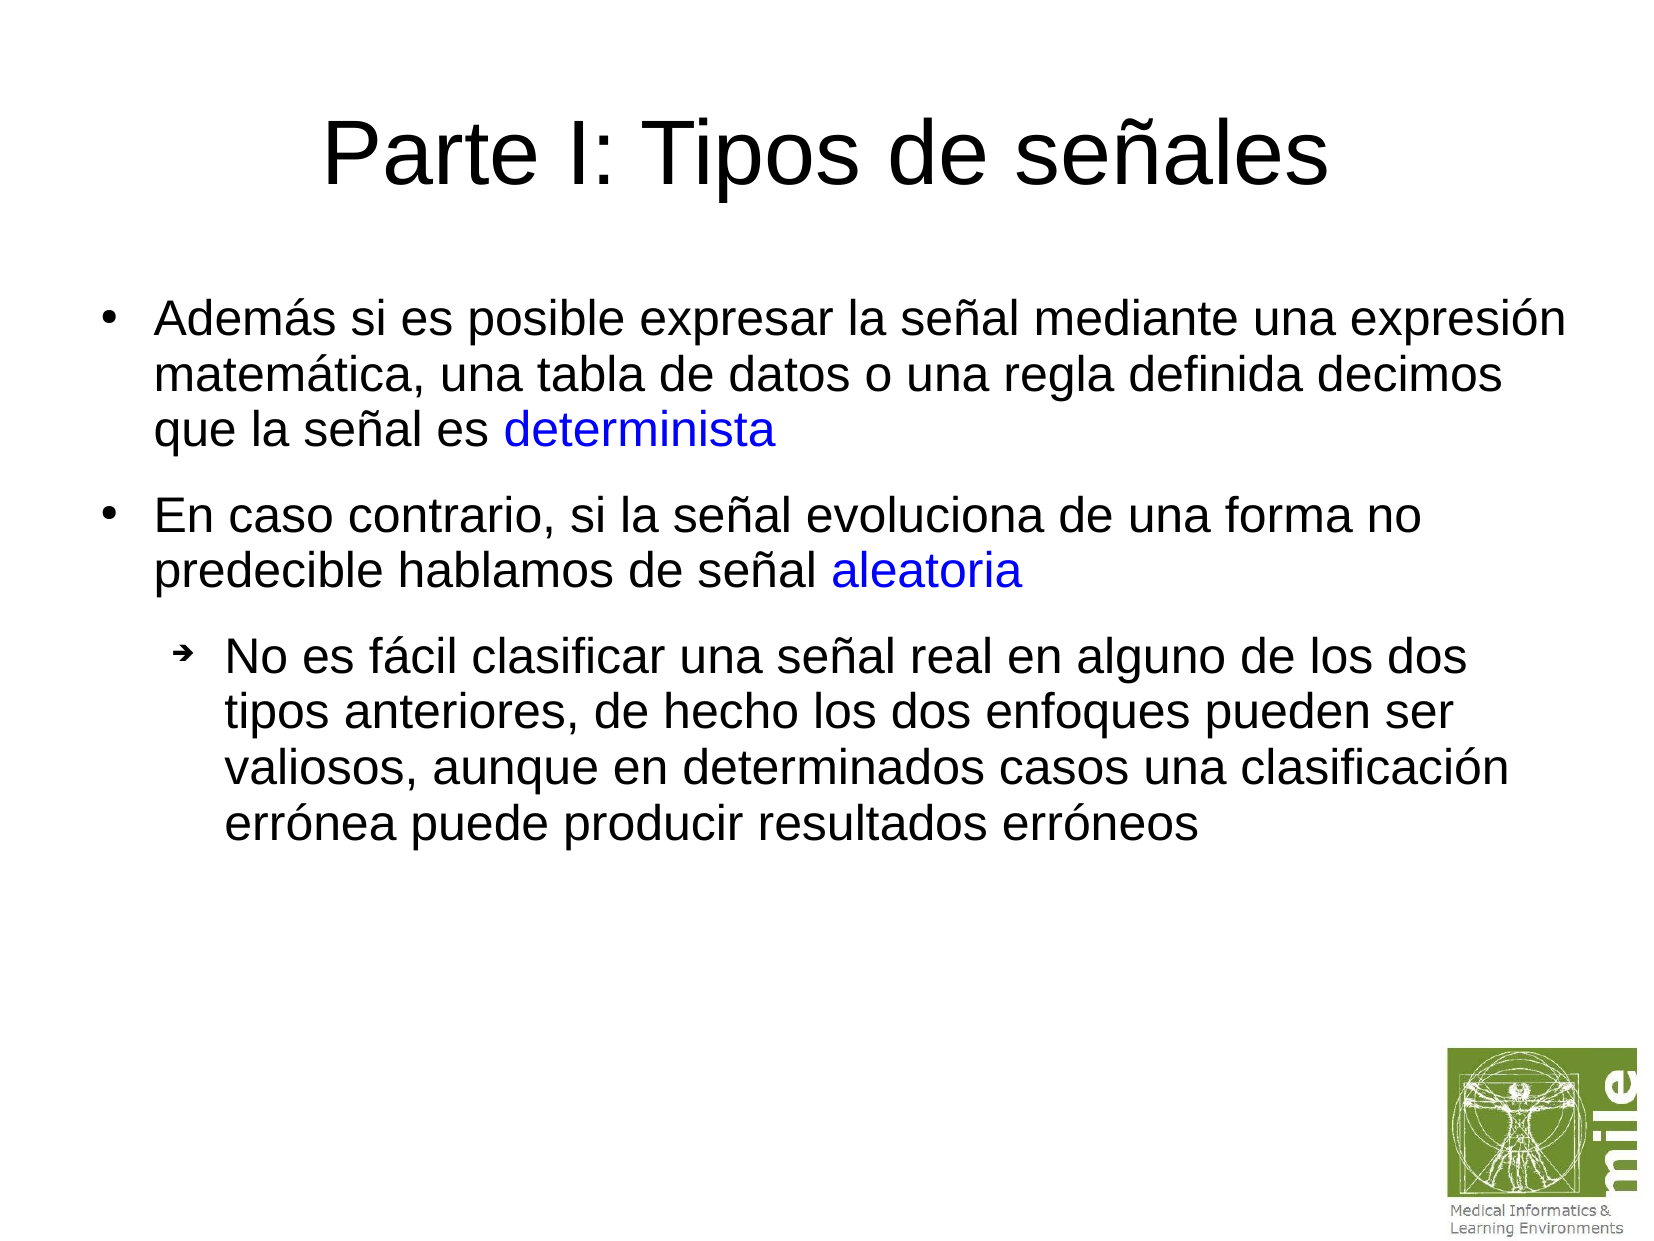

# Parte I: Tipos de señales
Además si es posible expresar la señal mediante una expresión matemática, una tabla de datos o una regla definida decimos que la señal es determinista
En caso contrario, si la señal evoluciona de una forma no predecible hablamos de señal aleatoria
No es fácil clasificar una señal real en alguno de los dos tipos anteriores, de hecho los dos enfoques pueden ser valiosos, aunque en determinados casos una clasificación errónea puede producir resultados erróneos